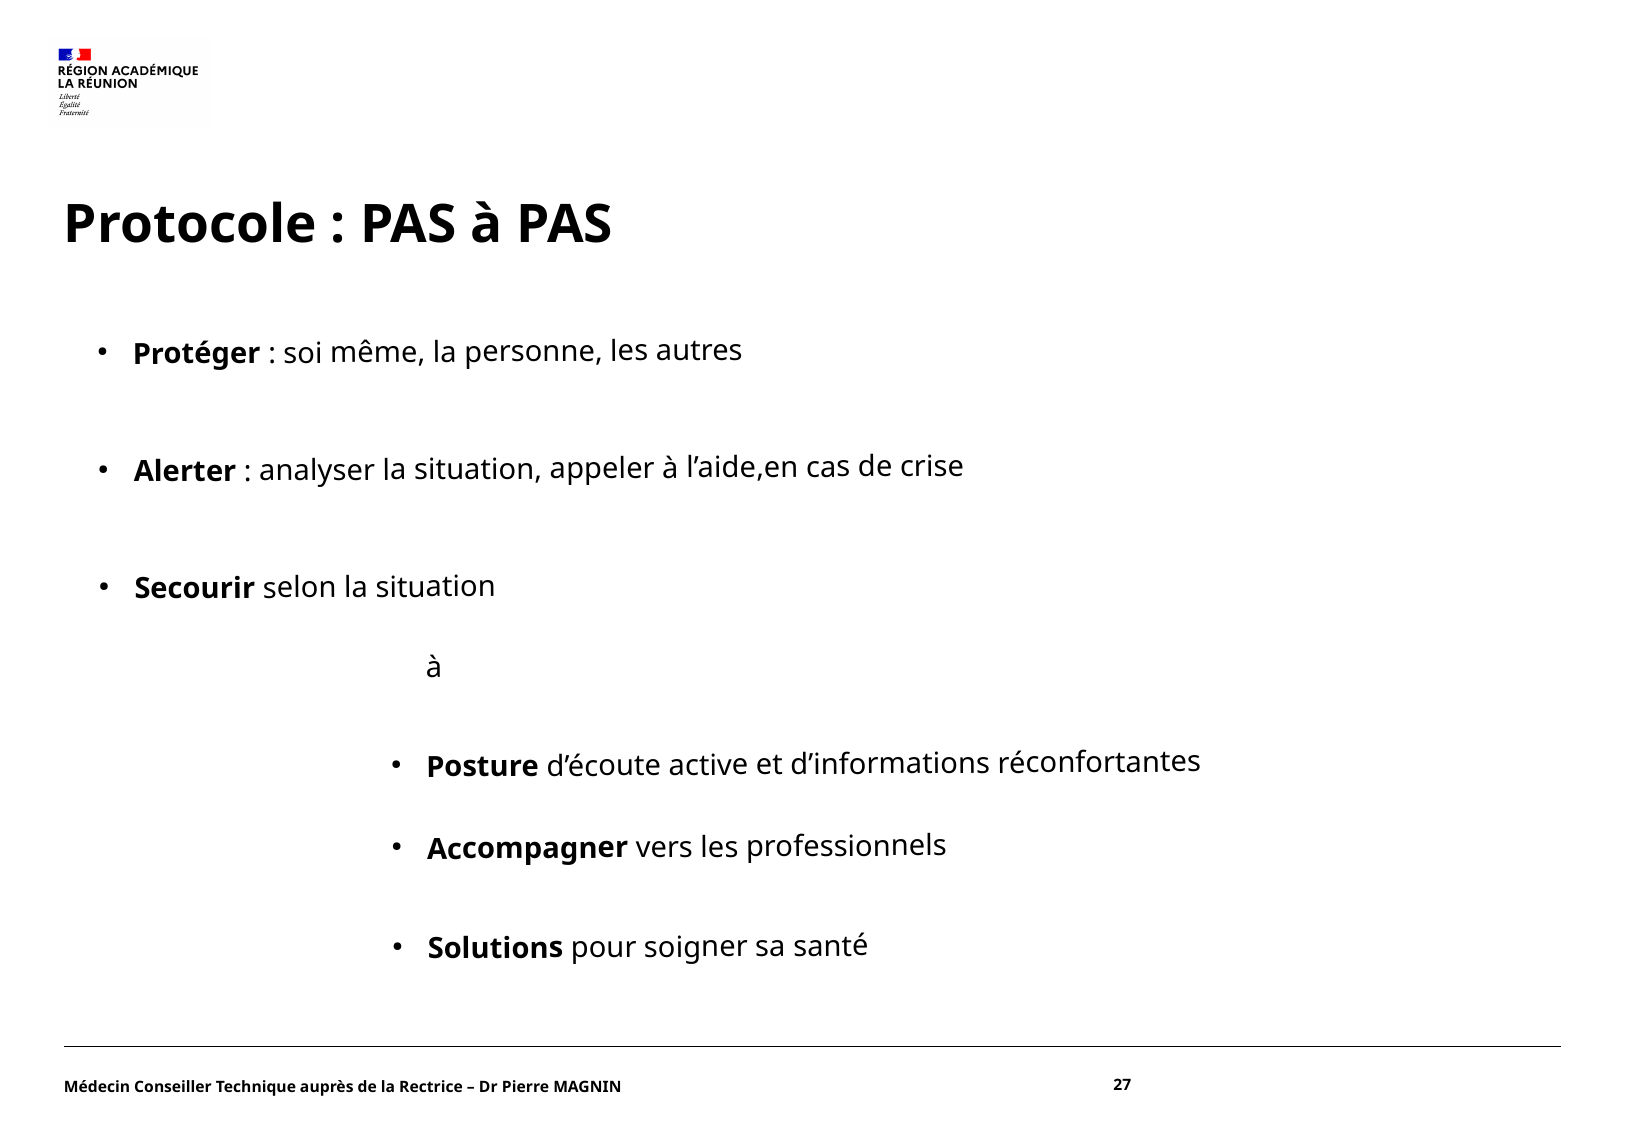

# Protocole : PAS à PAS
Protéger : soi même, la personne, les autres
Alerter : analyser la situation, appeler à l’aide,en cas de crise
Secourir selon la situation
à
Posture d’écoute active et d’informations réconfortantes
Accompagner vers les professionnels
Solutions pour soigner sa santé
Médecin Conseiller Technique auprès de la Rectrice – Dr Pierre MAGNIN